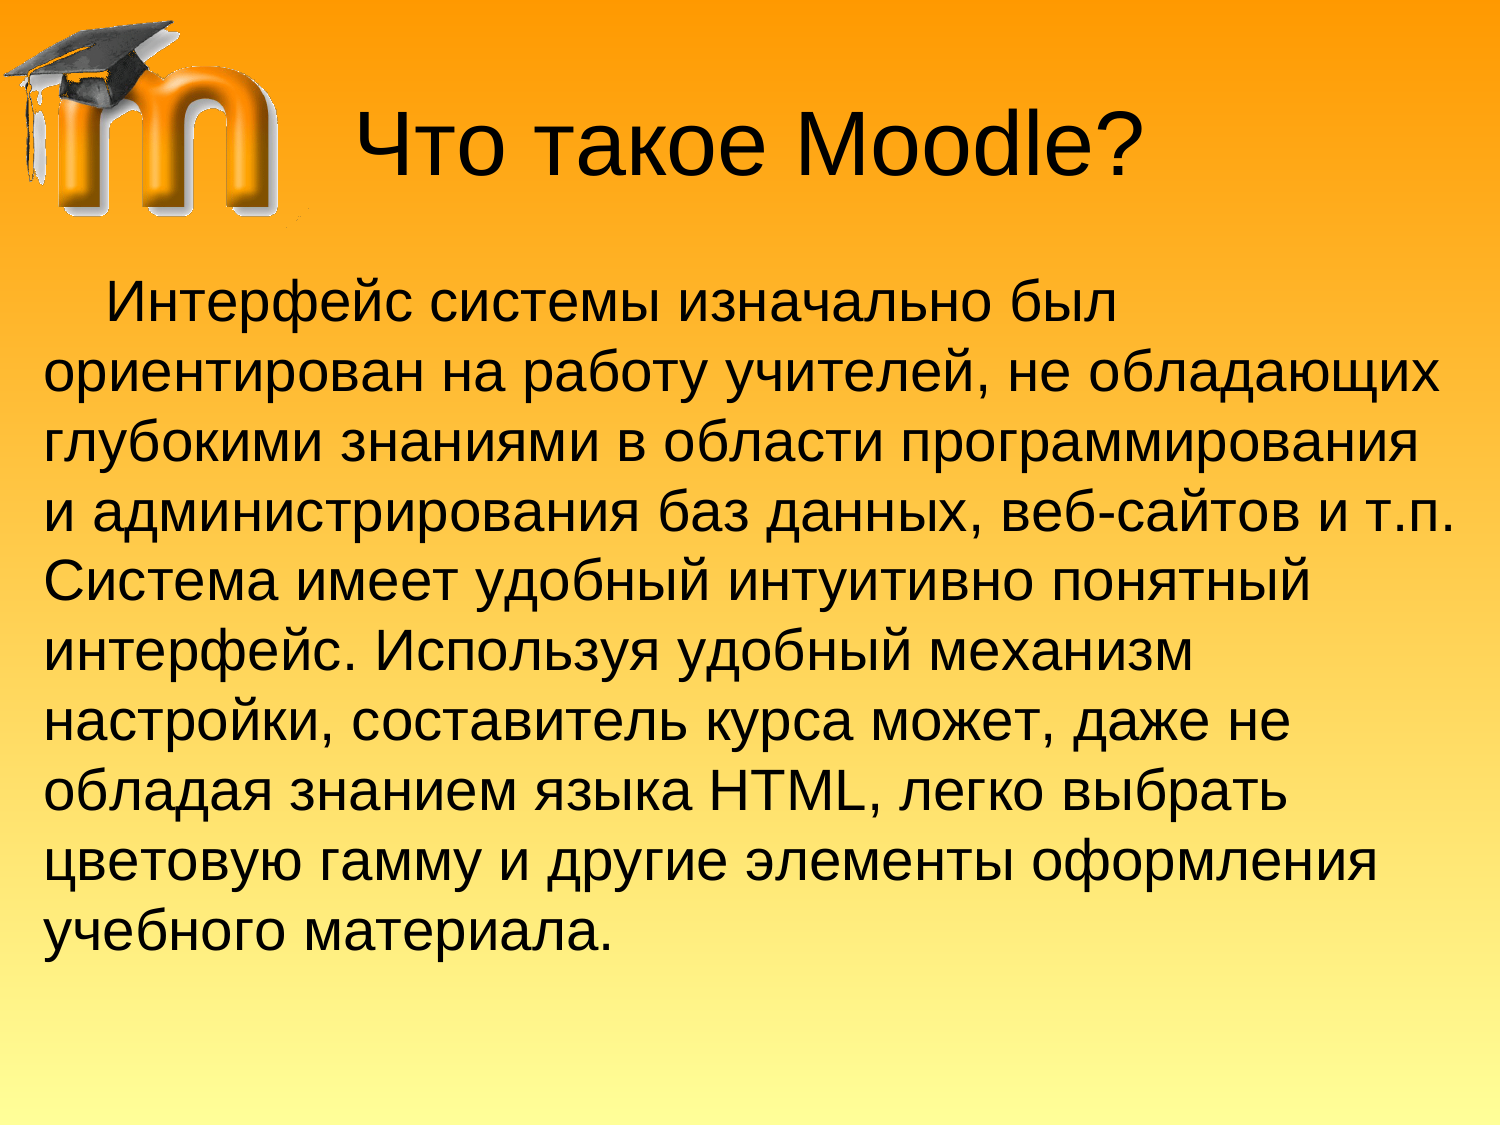

# Что такое Moodle?
Интерфейс системы изначально был ориентирован на работу учителей, не обладающих глубокими знаниями в области программирования
и администрирования баз данных, веб-сайтов и т.п. Система имеет удобный интуитивно понятный интерфейс. Используя удобный механизм настройки, составитель курса может, даже не обладая знанием языка HTML, легко выбрать цветовую гамму и другие элементы оформления учебного материала.